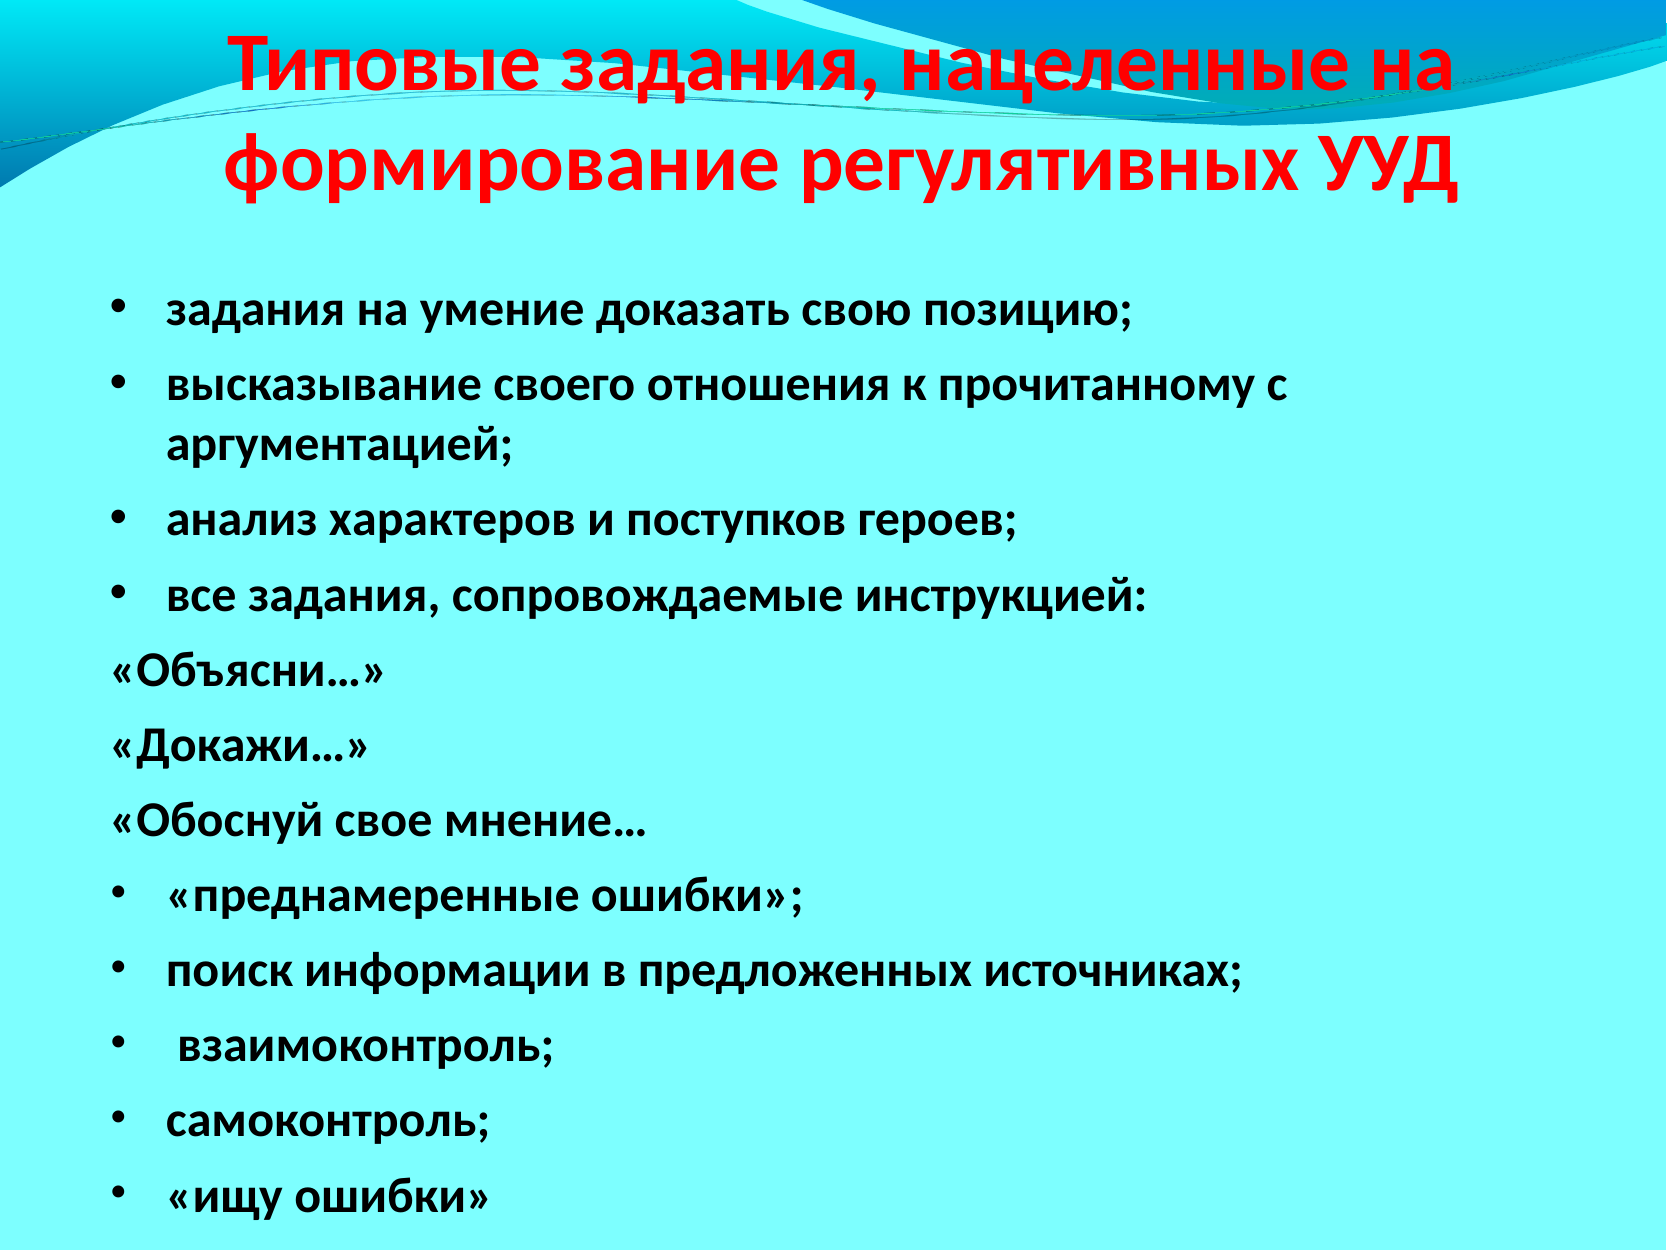

# Типовые задания, нацеленные на формирование регулятивных УУД
задания на умение доказать свою позицию;
высказывание своего отношения к прочитанному с аргументацией;
анализ характеров и поступков героев;
все задания, сопровождаемые инструкцией:
«Объясни…»
«Докажи…»
«Обоснуй свое мнение…
«преднамеренные ошибки»;
поиск информации в предложенных источниках;
 взаимоконтроль;
самоконтроль;
«ищу ошибки»